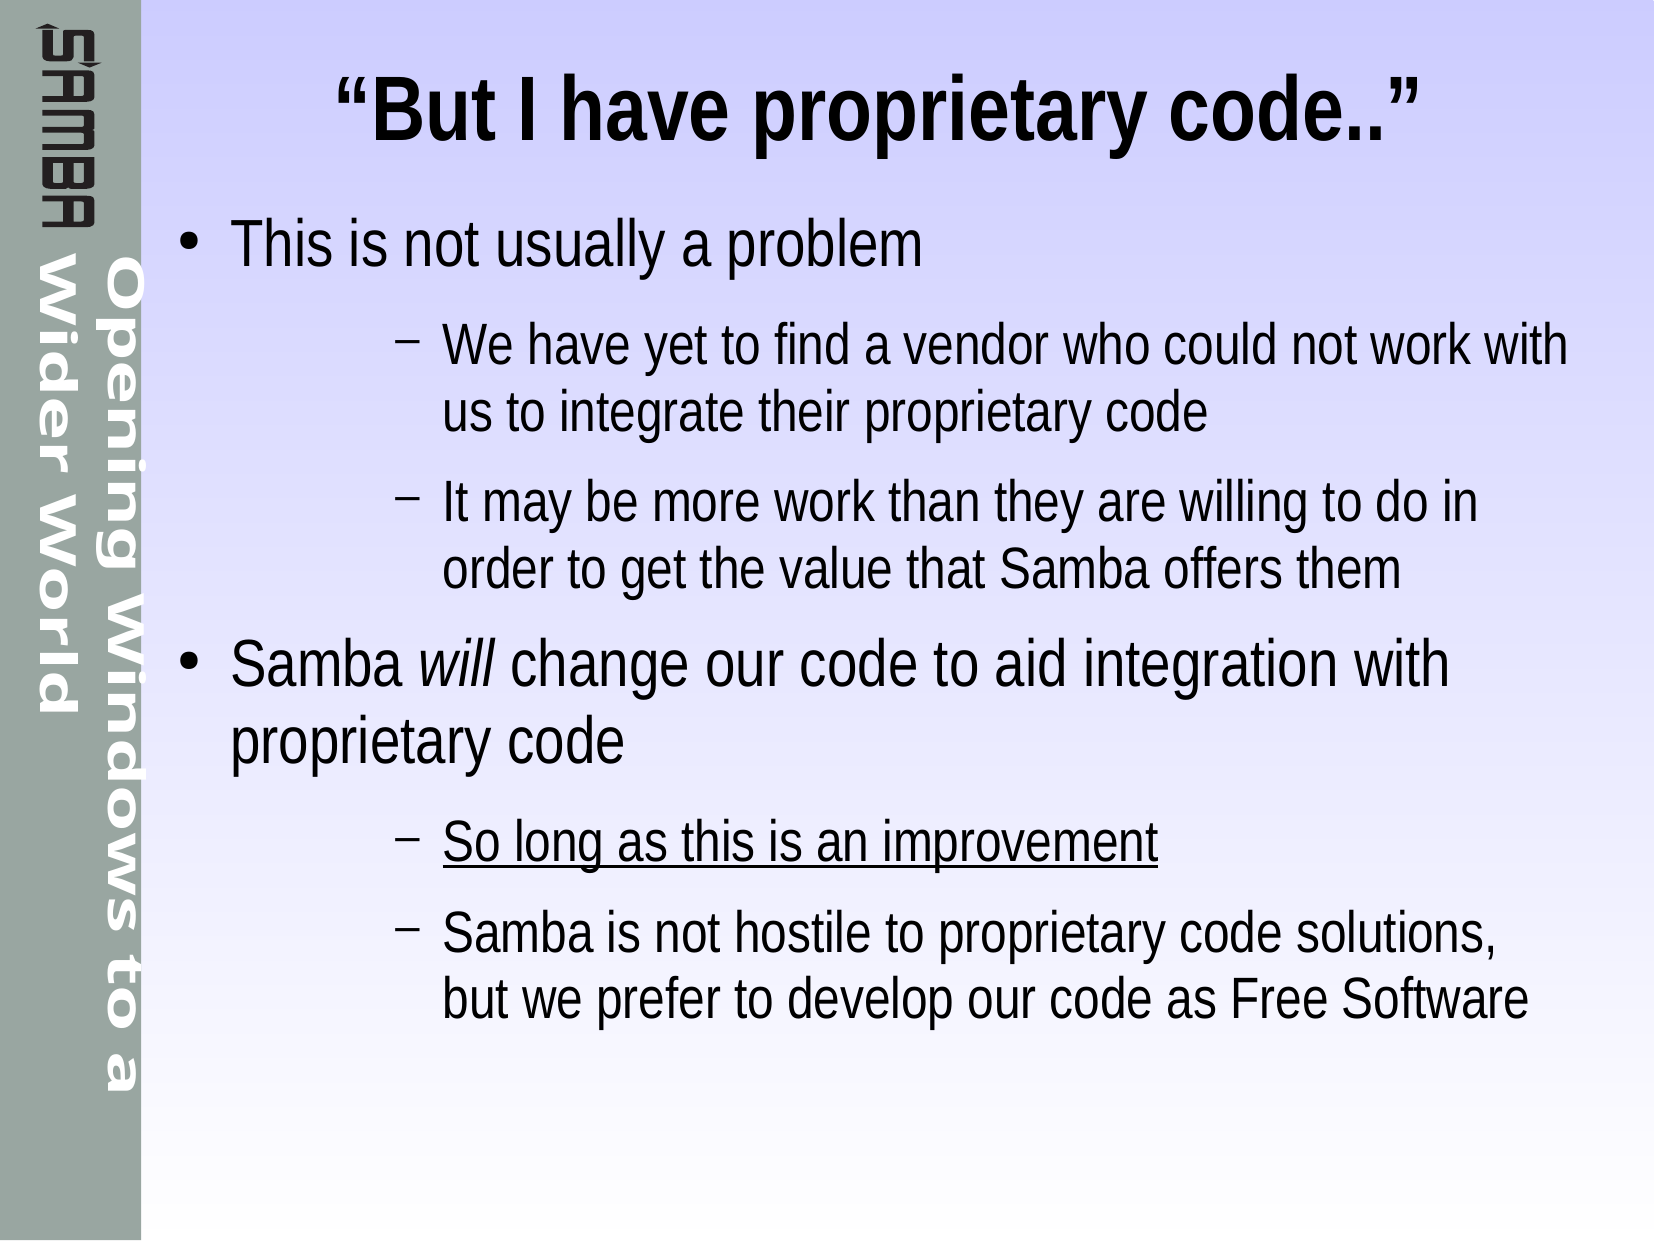

# “But I have proprietary code..”
This is not usually a problem
We have yet to find a vendor who could not work with us to integrate their proprietary code
It may be more work than they are willing to do in order to get the value that Samba offers them
Samba will change our code to aid integration with proprietary code
So long as this is an improvement
Samba is not hostile to proprietary code solutions, but we prefer to develop our code as Free Software